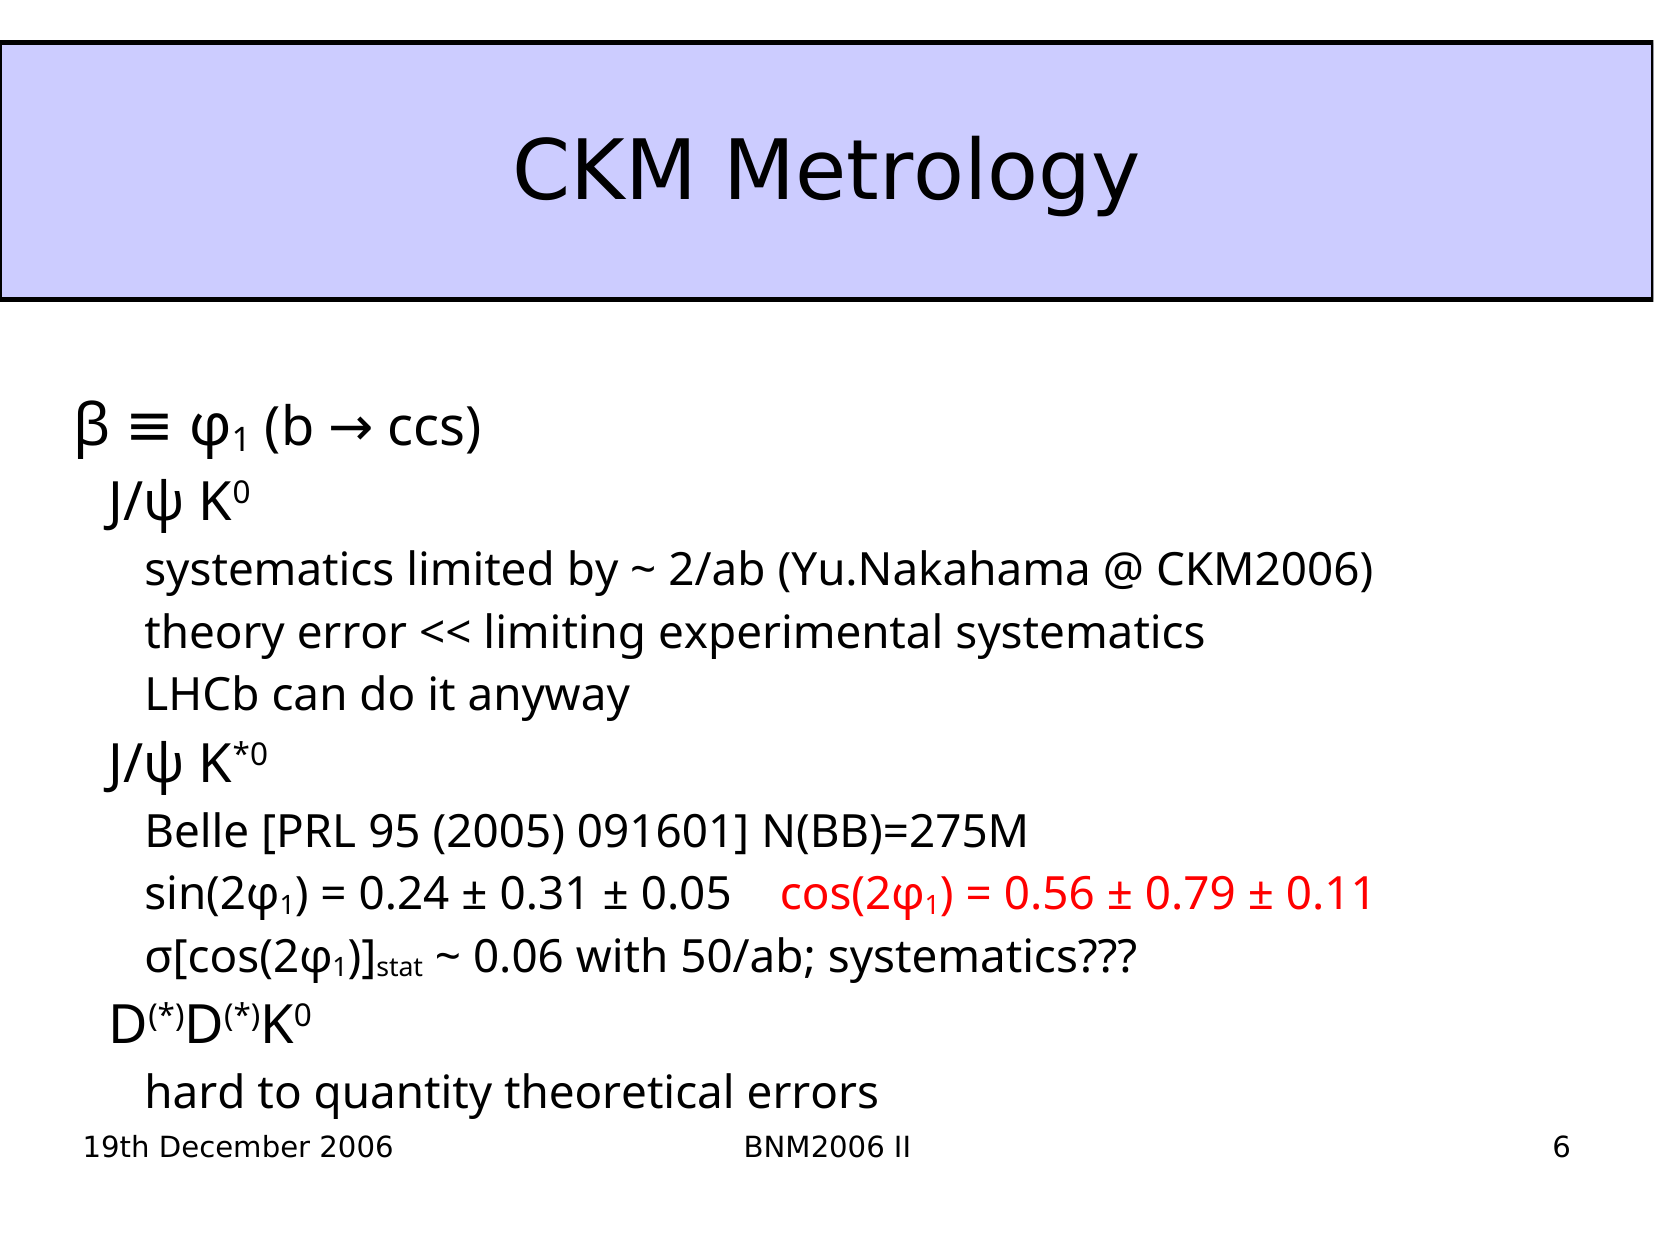

# CKM Metrology
β ≡ φ1 (b → ccs)
J/ψ K0
systematics limited by ~ 2/ab (Yu.Nakahama @ CKM2006)
theory error << limiting experimental systematics
LHCb can do it anyway
J/ψ K*0
Belle [PRL 95 (2005) 091601] N(BB)=275M
sin(2φ1) = 0.24 ± 0.31 ± 0.05 	cos(2φ1) = 0.56 ± 0.79 ± 0.11
σ[cos(2φ1)]stat ~ 0.06 with 50/ab; systematics???
D(*)D(*)K0
hard to quantity theoretical errors
19th December 2006
BNM2006 II
6